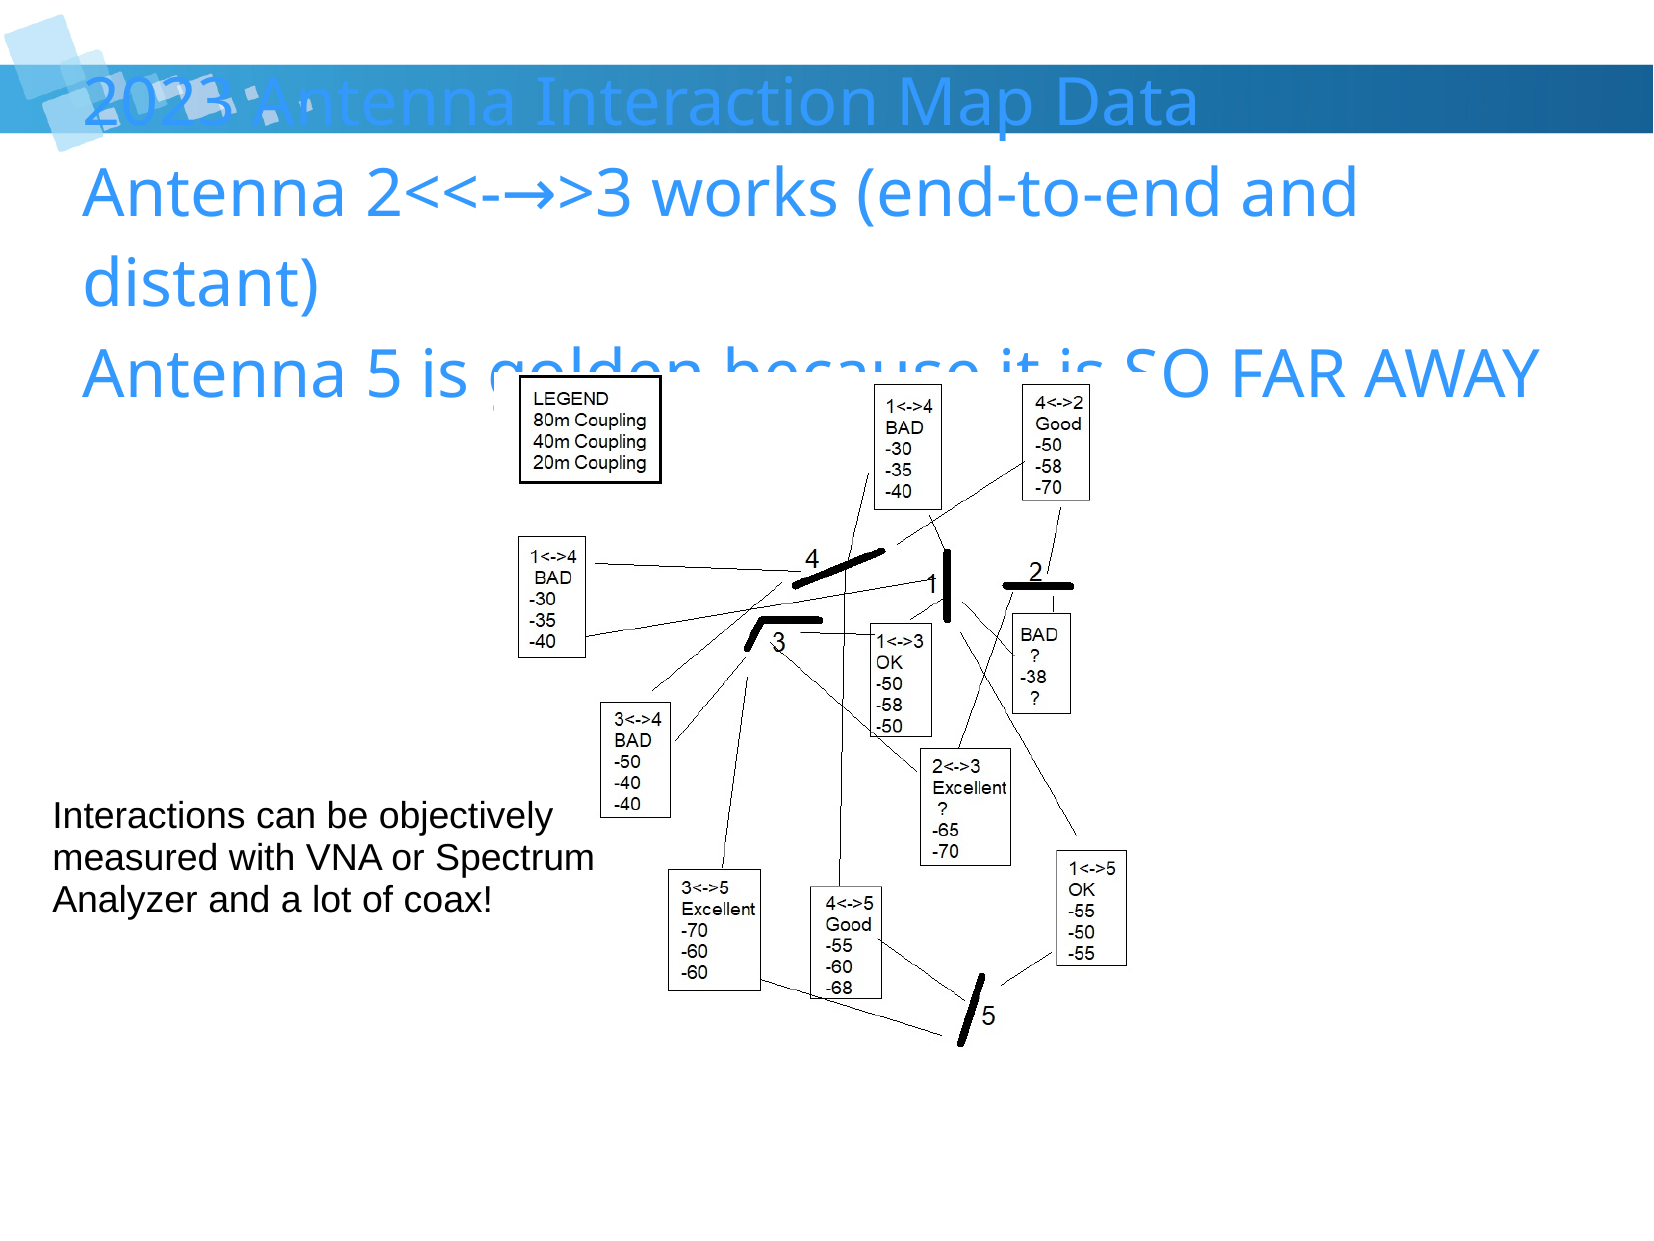

# 2023 Antenna Interaction Map Data Antenna 2<<-→>3 works (end-to-end and distant) Antenna 5 is golden because it is SO FAR AWAY
Interactions can be objectively measured with VNA or Spectrum Analyzer and a lot of coax!